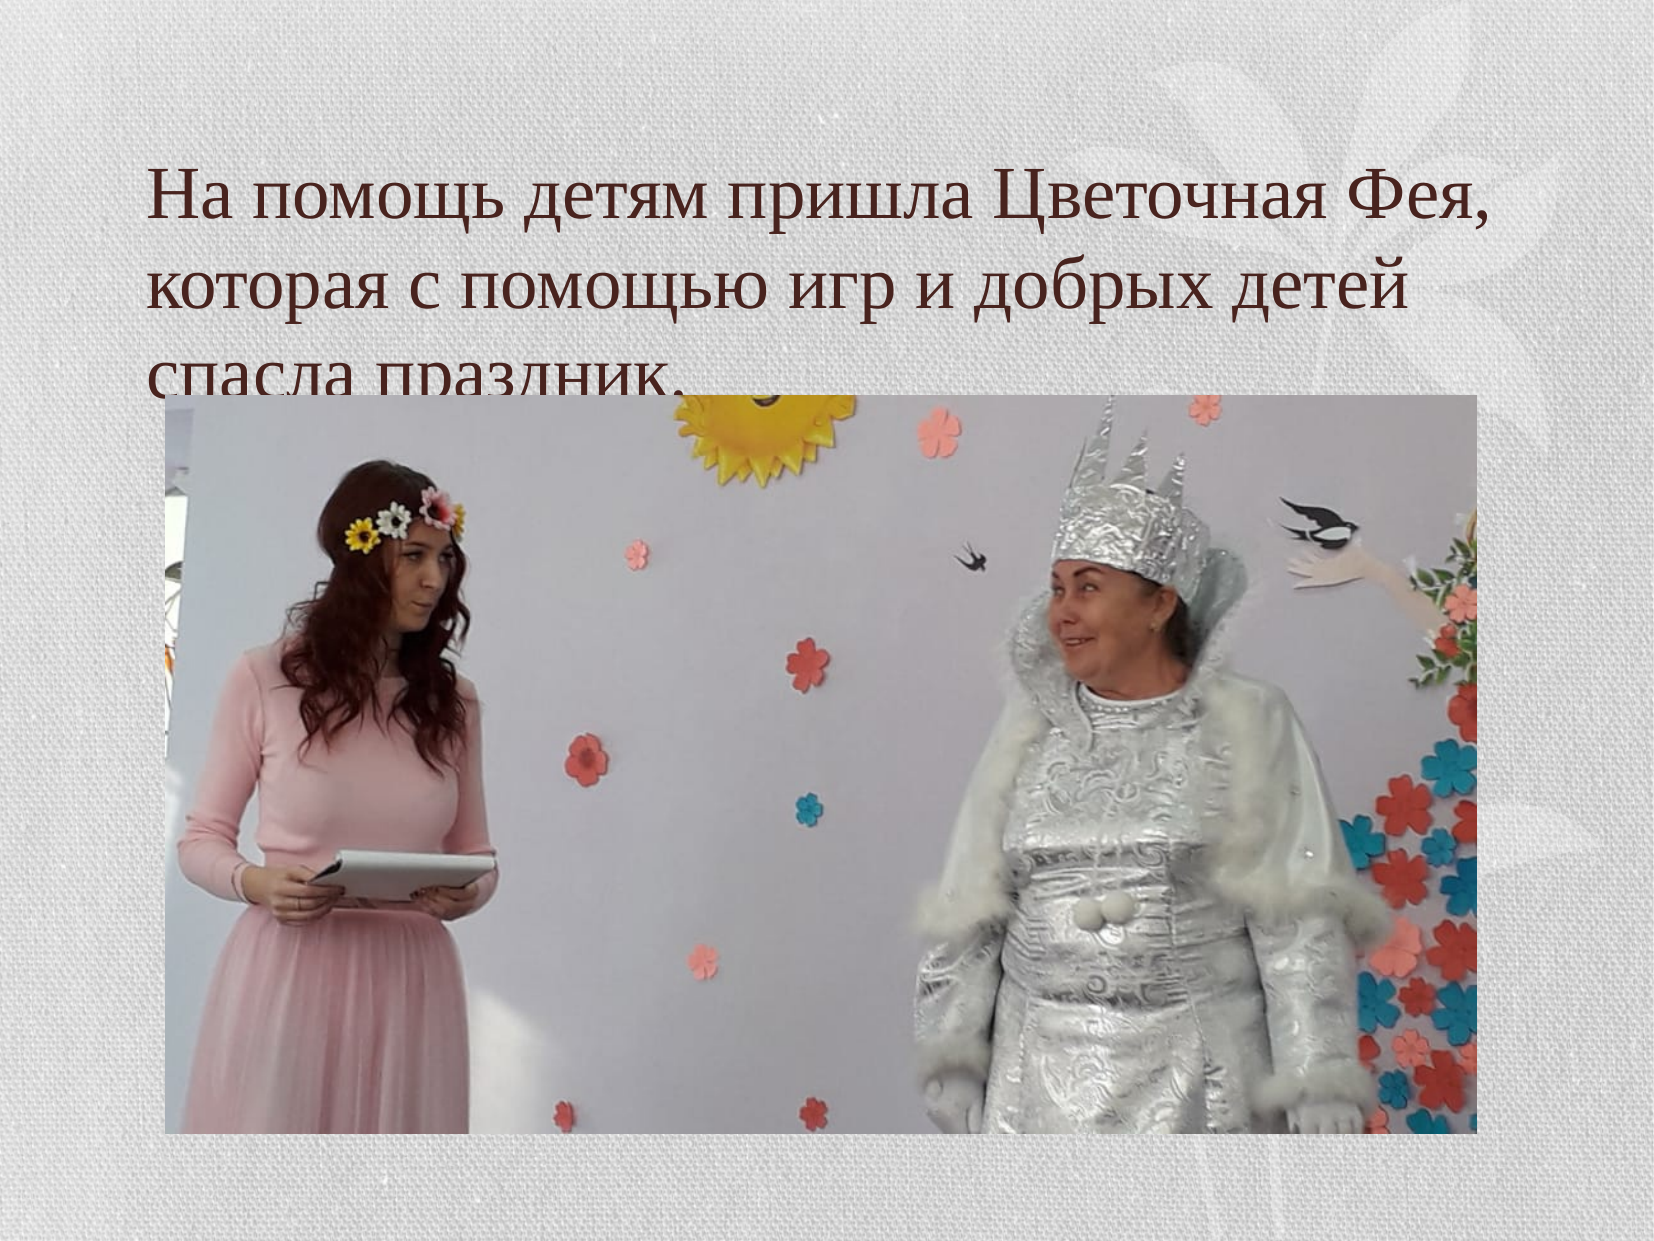

# На помощь детям пришла Цветочная Фея, которая с помощью игр и добрых детей спасла праздник.